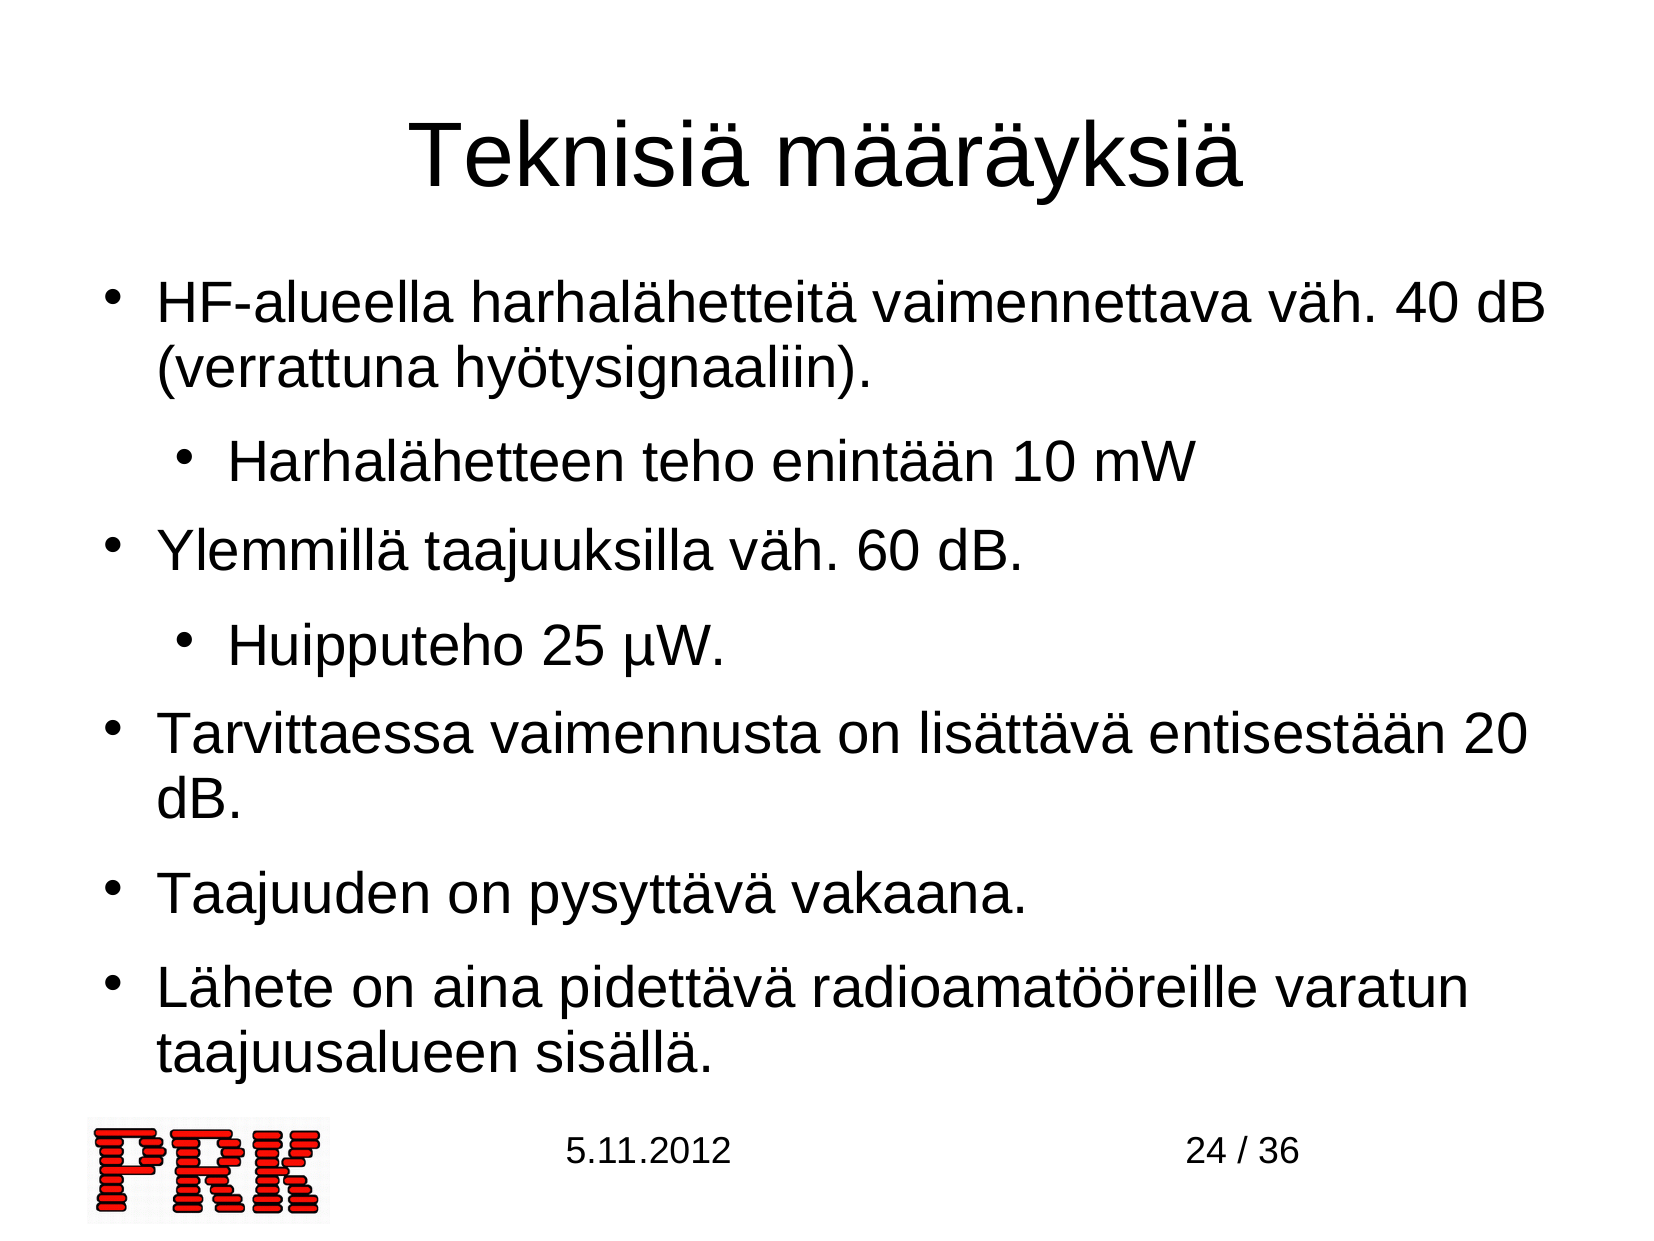

# Teknisiä määräyksiä
HF-alueella harhalähetteitä vaimennettava väh. 40 dB (verrattuna hyötysignaaliin).
Harhalähetteen teho enintään 10 mW
Ylemmillä taajuuksilla väh. 60 dB.
Huipputeho 25 µW.
Tarvittaessa vaimennusta on lisättävä entisestään 20 dB.
Taajuuden on pysyttävä vakaana.
Lähete on aina pidettävä radioamatööreille varatun taajuusalueen sisällä.
24